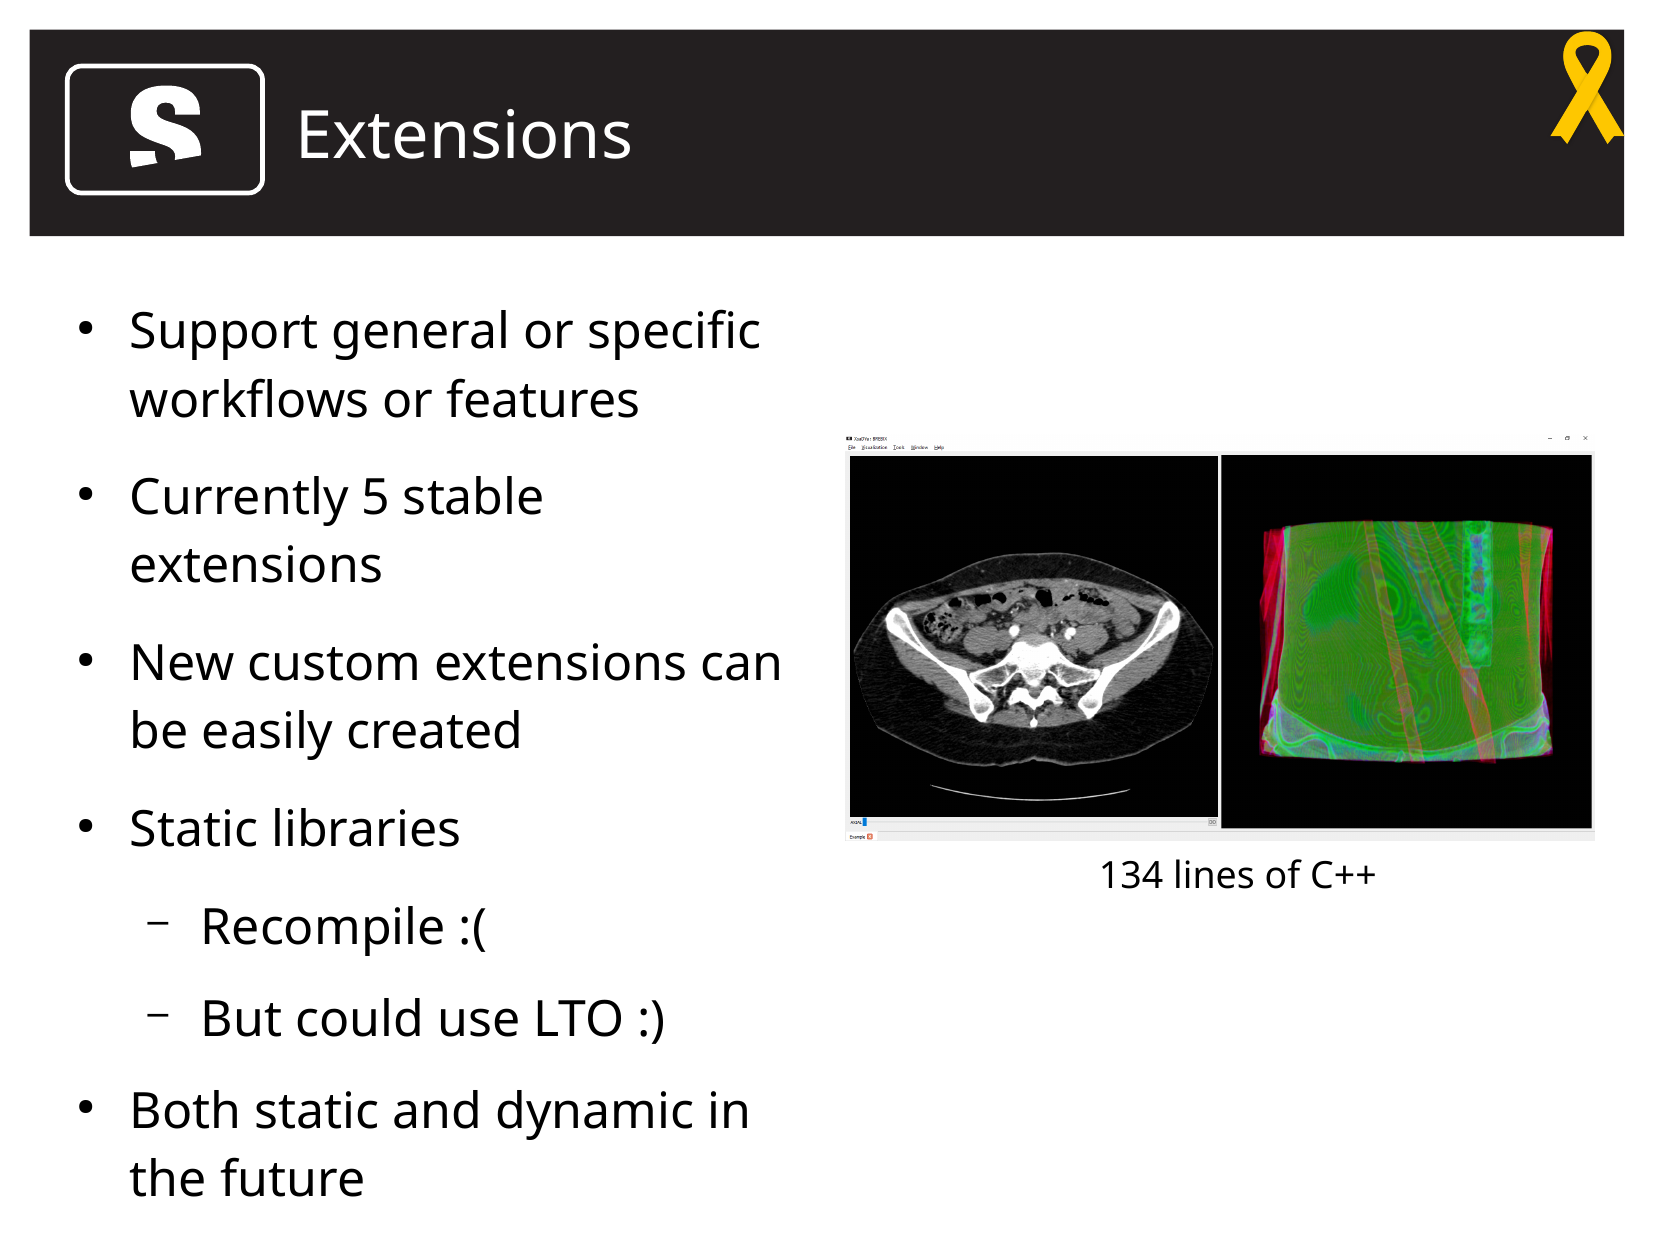

# Extensions
Support general or specific workflows or features
Currently 5 stable extensions
New custom extensions can be easily created
Static libraries
Recompile :(
But could use LTO :)
Both static and dynamic in the future
134 lines of C++